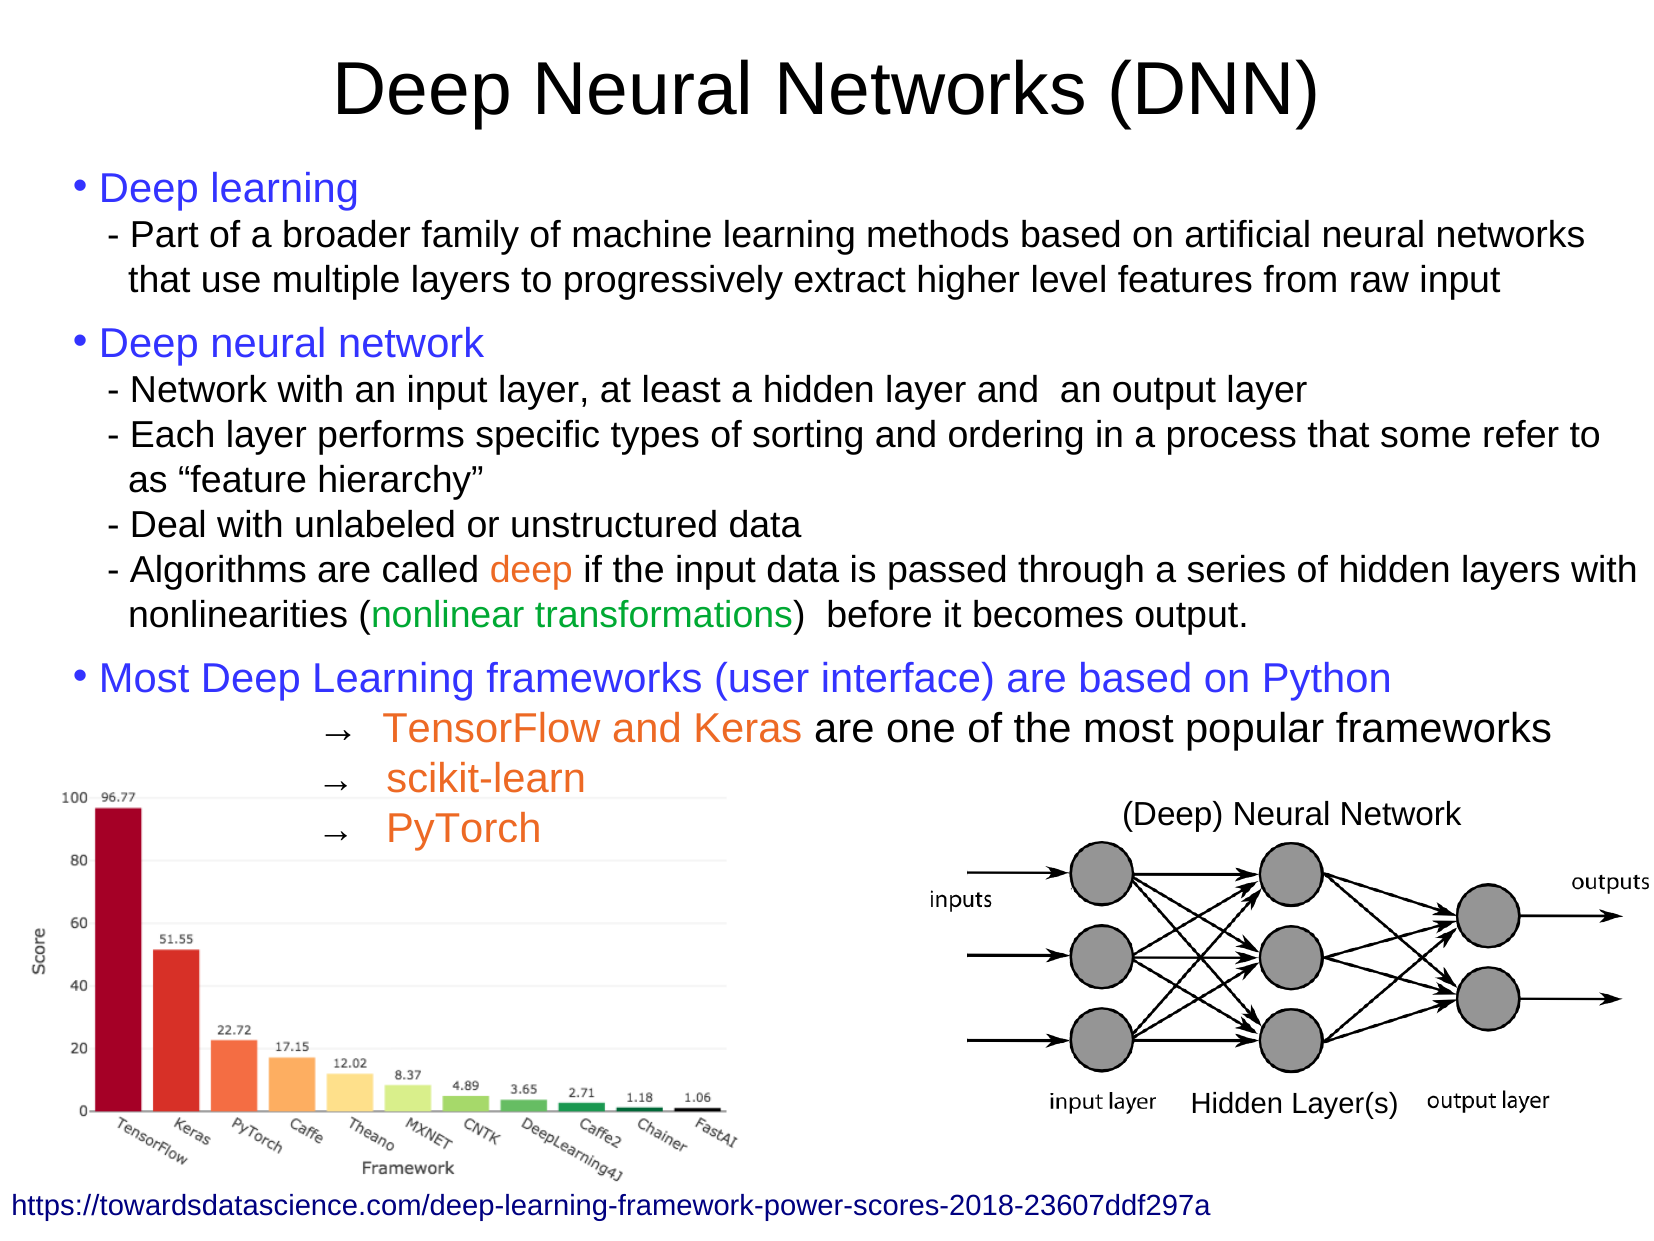

# Deep Neural Networks (DNN)
 Deep learning
 - Part of a broader family of machine learning methods based on artificial neural networks
 that use multiple layers to progressively extract higher level features from raw input
 Deep neural network
 - Network with an input layer, at least a hidden layer and an output layer
 - Each layer performs specific types of sorting and ordering in a process that some refer to
 as “feature hierarchy”
 - Deal with unlabeled or unstructured data
 - Algorithms are called deep if the input data is passed through a series of hidden layers with
 nonlinearities (nonlinear transformations) before it becomes output.
 Most Deep Learning frameworks (user interface) are based on Python
 → TensorFlow and Keras are one of the most popular frameworks
 → scikit-learn
 → PyTorch
(Deep) Neural Network
Hidden Layer(s)
https://towardsdatascience.com/deep-learning-framework-power-scores-2018-23607ddf297a